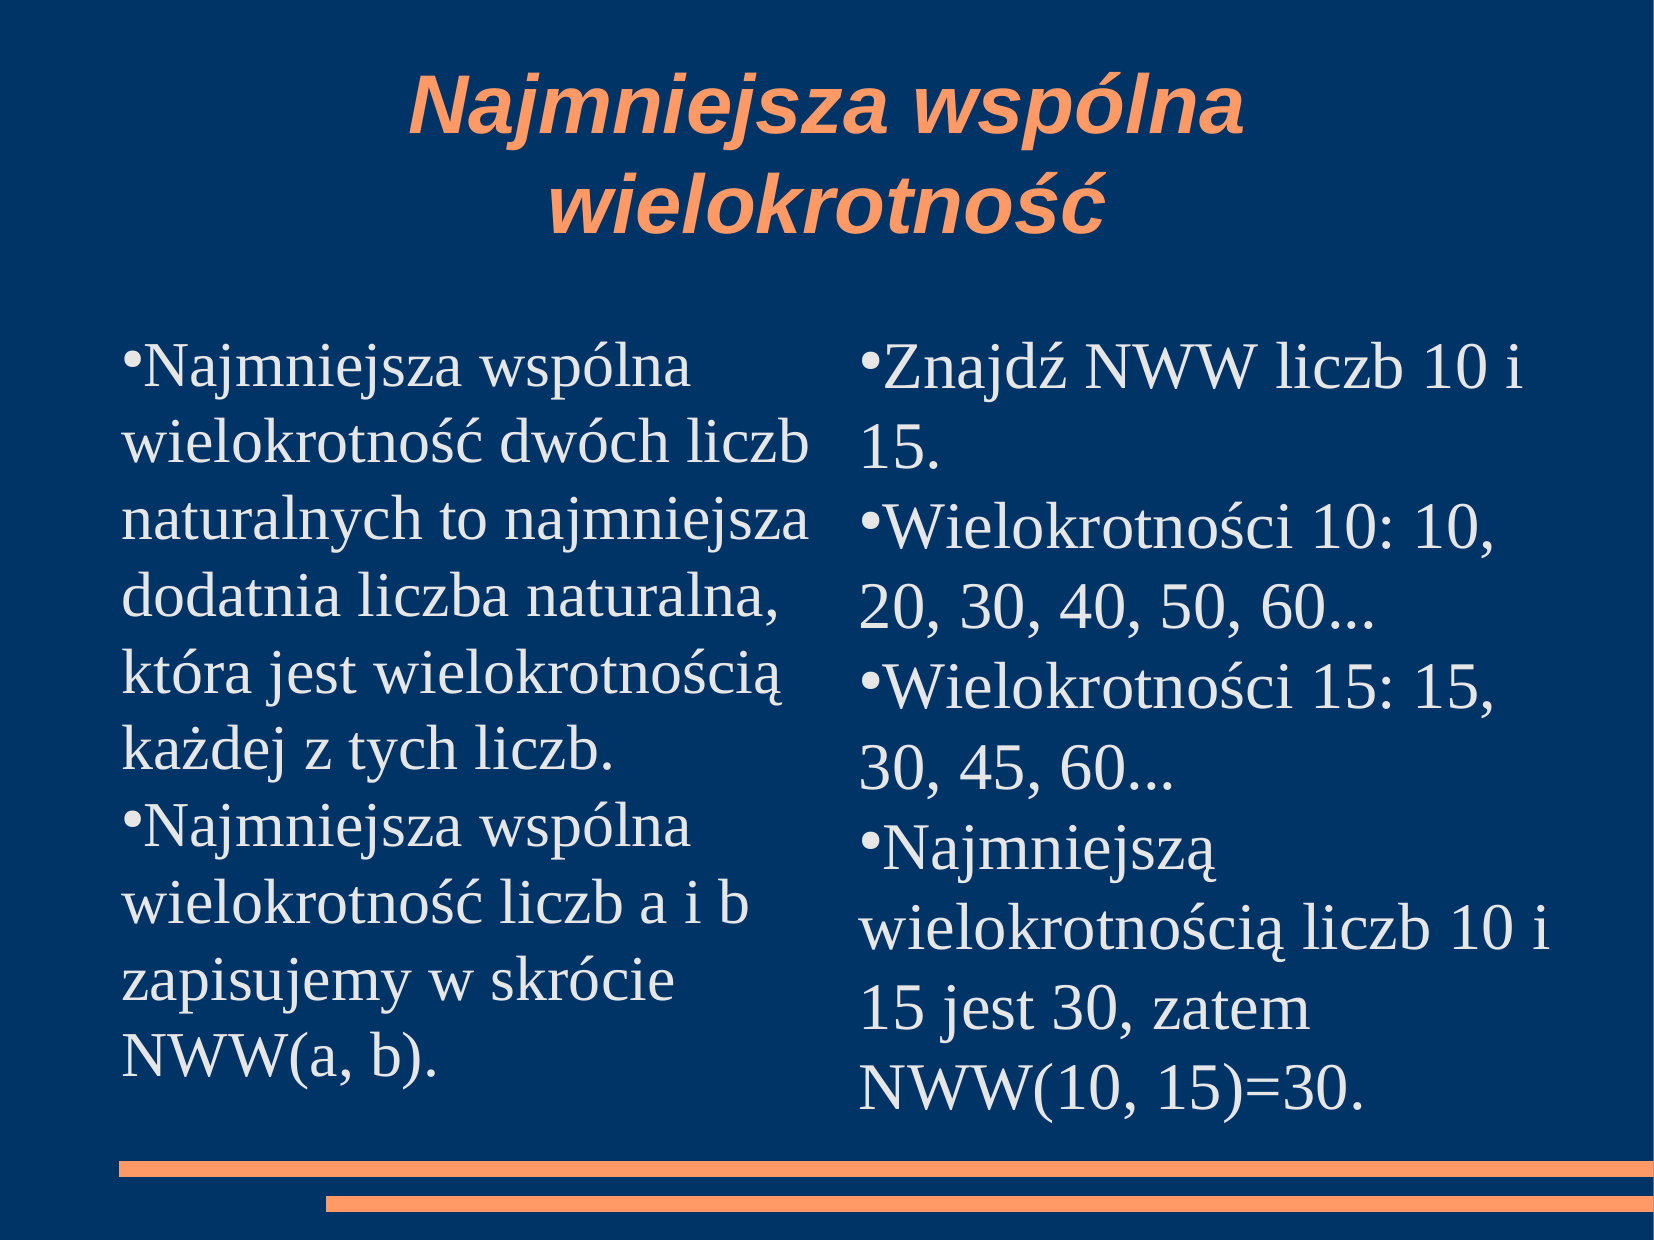

# Najmniejsza wspólna wielokrotność
Najmniejsza wspólna wielokrotność dwóch liczb naturalnych to najmniejsza dodatnia liczba naturalna, która jest wielokrotnością każdej z tych liczb.
Najmniejsza wspólna wielokrotność liczb a i b zapisujemy w skrócie NWW(a, b).
Znajdź NWW liczb 10 i 15.
Wielokrotności 10: 10, 20, 30, 40, 50, 60...
Wielokrotności 15: 15, 30, 45, 60...
Najmniejszą wielokrotnością liczb 10 i 15 jest 30, zatem NWW(10, 15)=30.